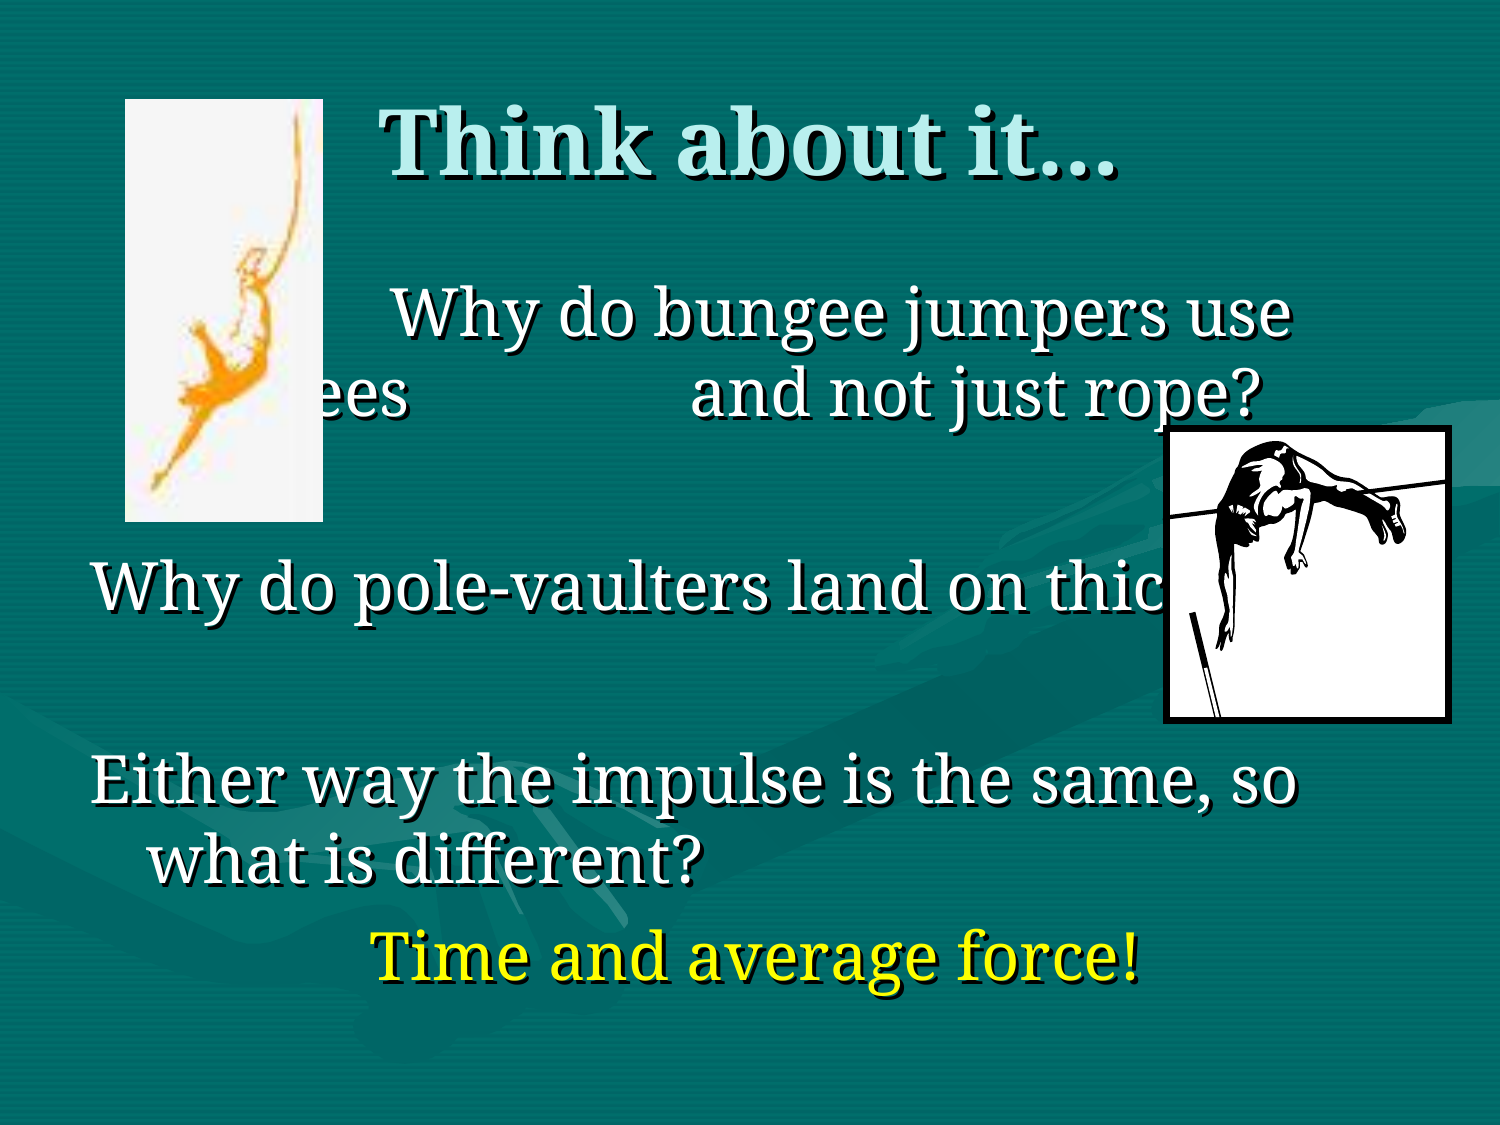

# Think about it…
			Why do bungee jumpers use bungees 		and not just rope?
Why do pole-vaulters land on thick mats?
Either way the impulse is the same, so what is different?
Time and average force!